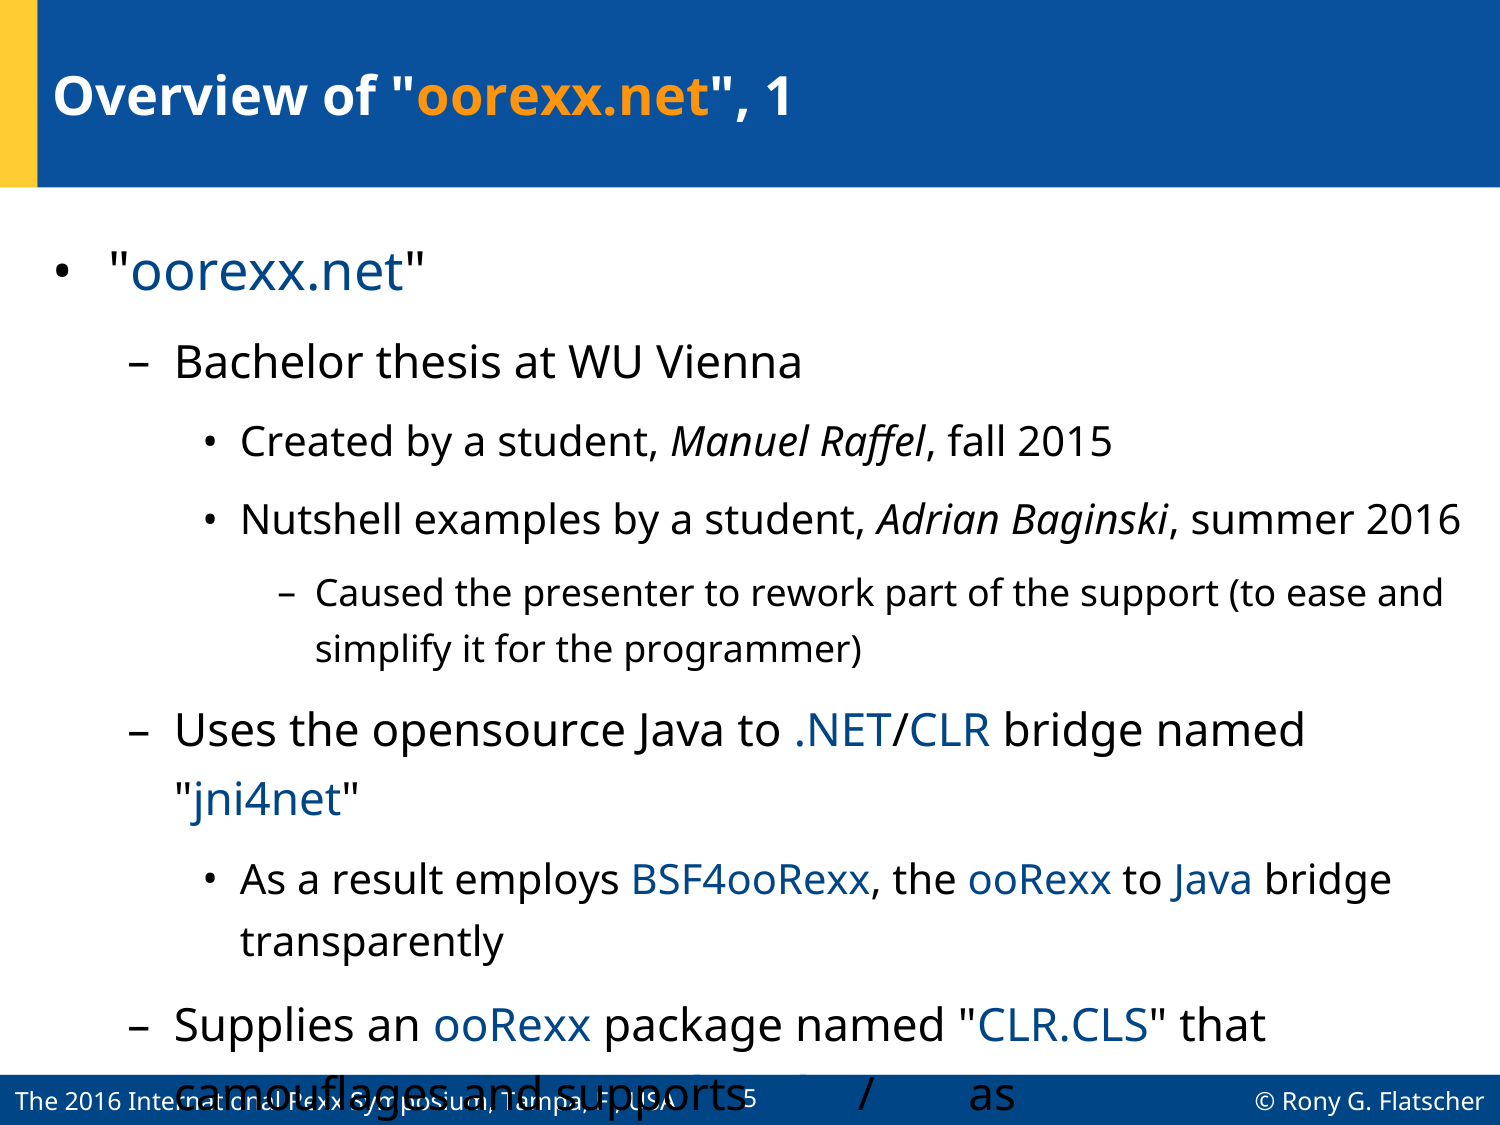

# Overview of "oorexx.net", 1
"oorexx.net"
Bachelor thesis at WU Vienna
Created by a student, Manuel Raffel, fall 2015
Nutshell examples by a student, Adrian Baginski, summer 2016
Caused the presenter to rework part of the support (to ease and simplify it for the programmer)
Uses the opensource Java to .NET/CLR bridge named "jni4net"
As a result employs BSF4ooRexx, the ooRexx to Java bridge transparently
Supplies an ooRexx package named "CLR.CLS" that camouflages and supports .NET/CLR as ooRexx